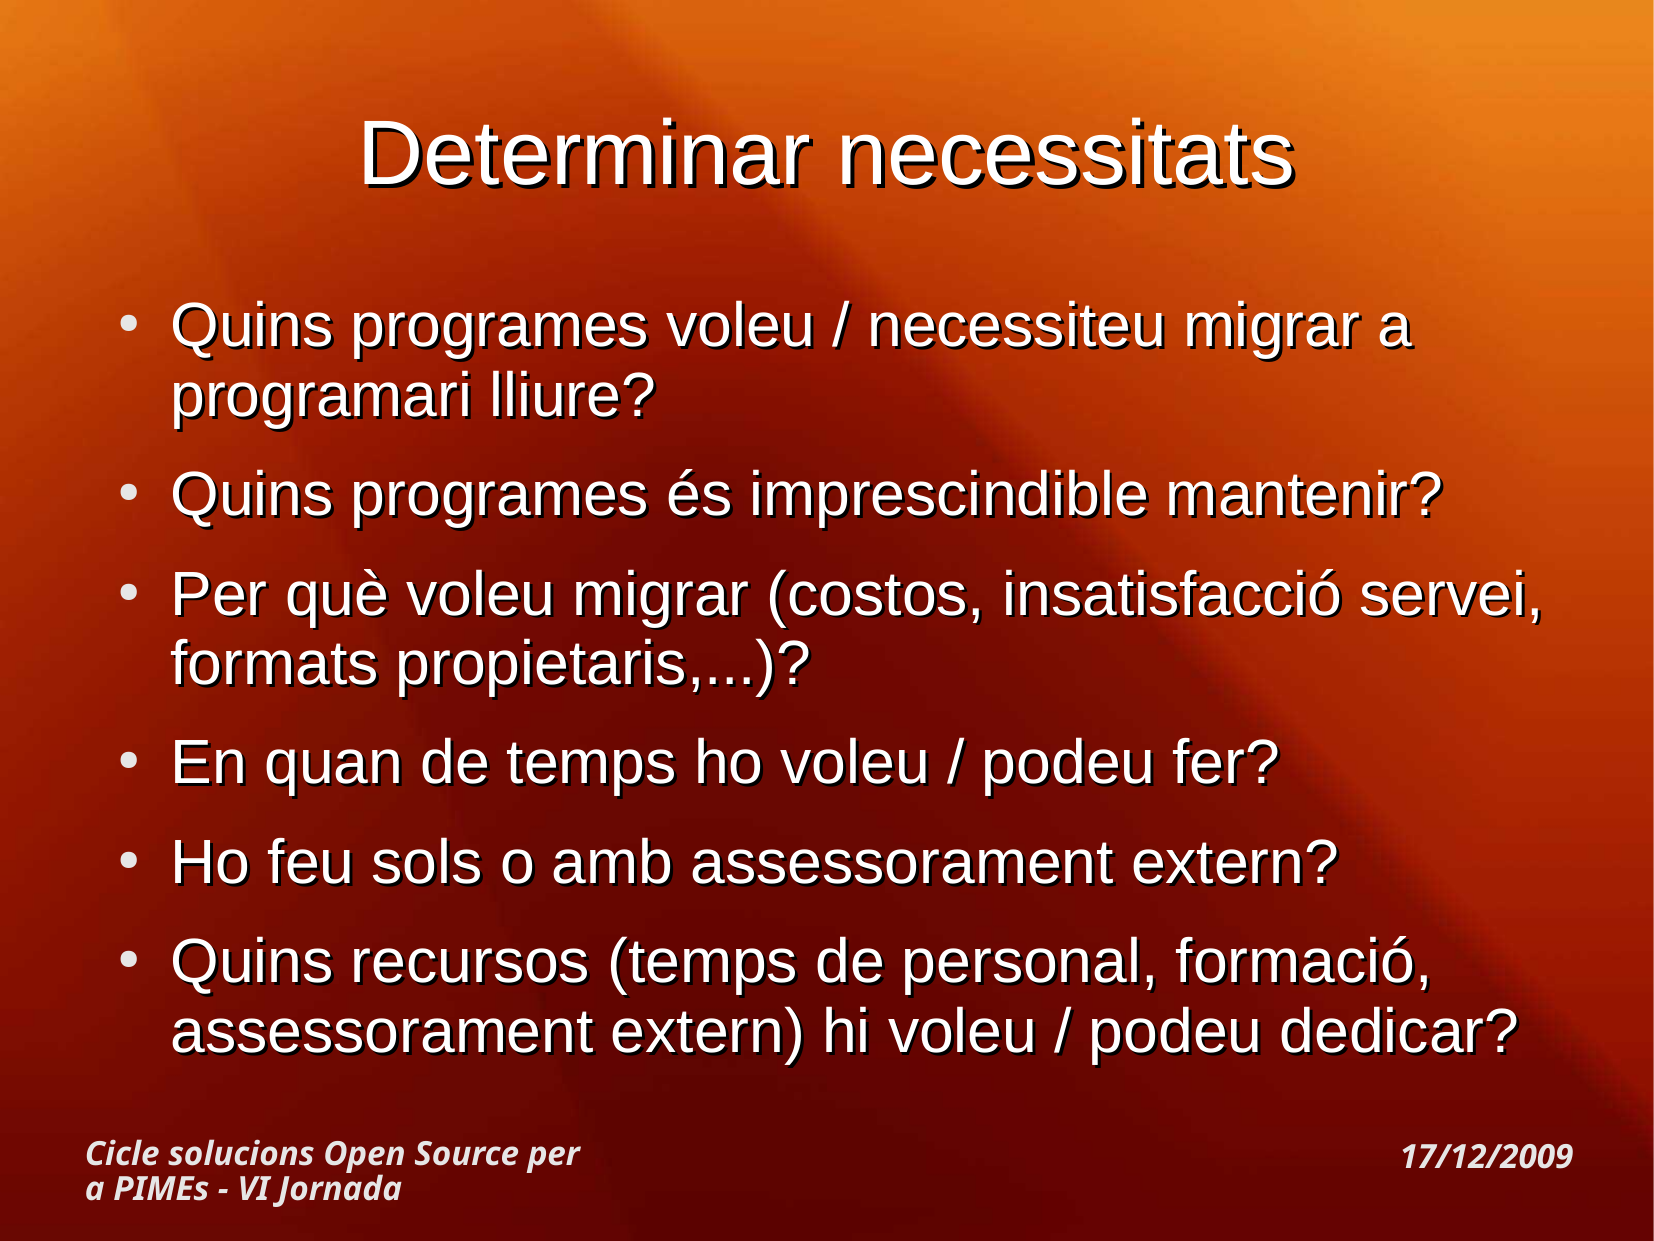

# Determinar necessitats
Quins programes voleu / necessiteu migrar a programari lliure?
Quins programes és imprescindible mantenir?
Per què voleu migrar (costos, insatisfacció servei, formats propietaris,...)?
En quan de temps ho voleu / podeu fer?
Ho feu sols o amb assessorament extern?
Quins recursos (temps de personal, formació, assessorament extern) hi voleu / podeu dedicar?
Cicle solucions Open Source per a PIMEs - VI Jornada
17/12/2009